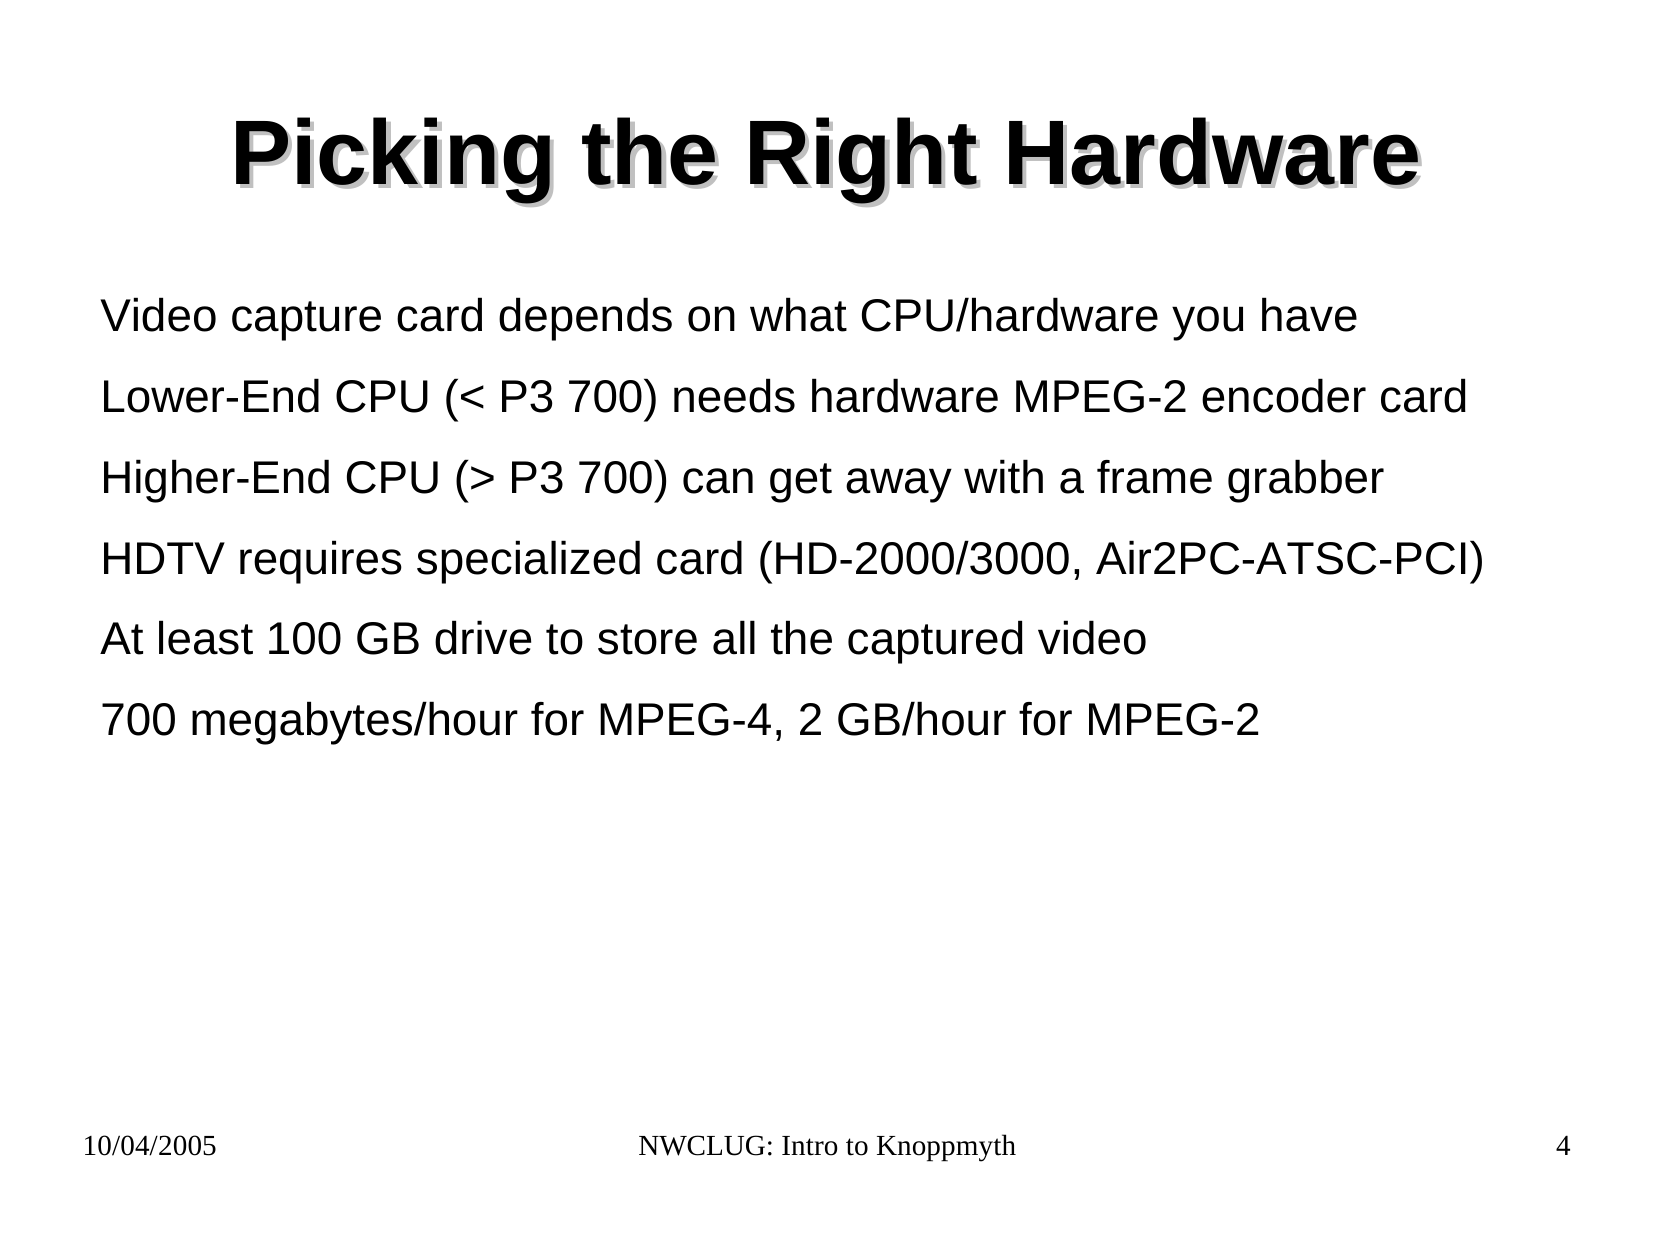

# Picking the Right Hardware
Video capture card depends on what CPU/hardware you have
Lower-End CPU (< P3 700) needs hardware MPEG-2 encoder card
Higher-End CPU (> P3 700) can get away with a frame grabber
HDTV requires specialized card (HD-2000/3000, Air2PC-ATSC-PCI)
At least 100 GB drive to store all the captured video
700 megabytes/hour for MPEG-4, 2 GB/hour for MPEG-2
10/04/2005
NWCLUG: Intro to Knoppmyth
4